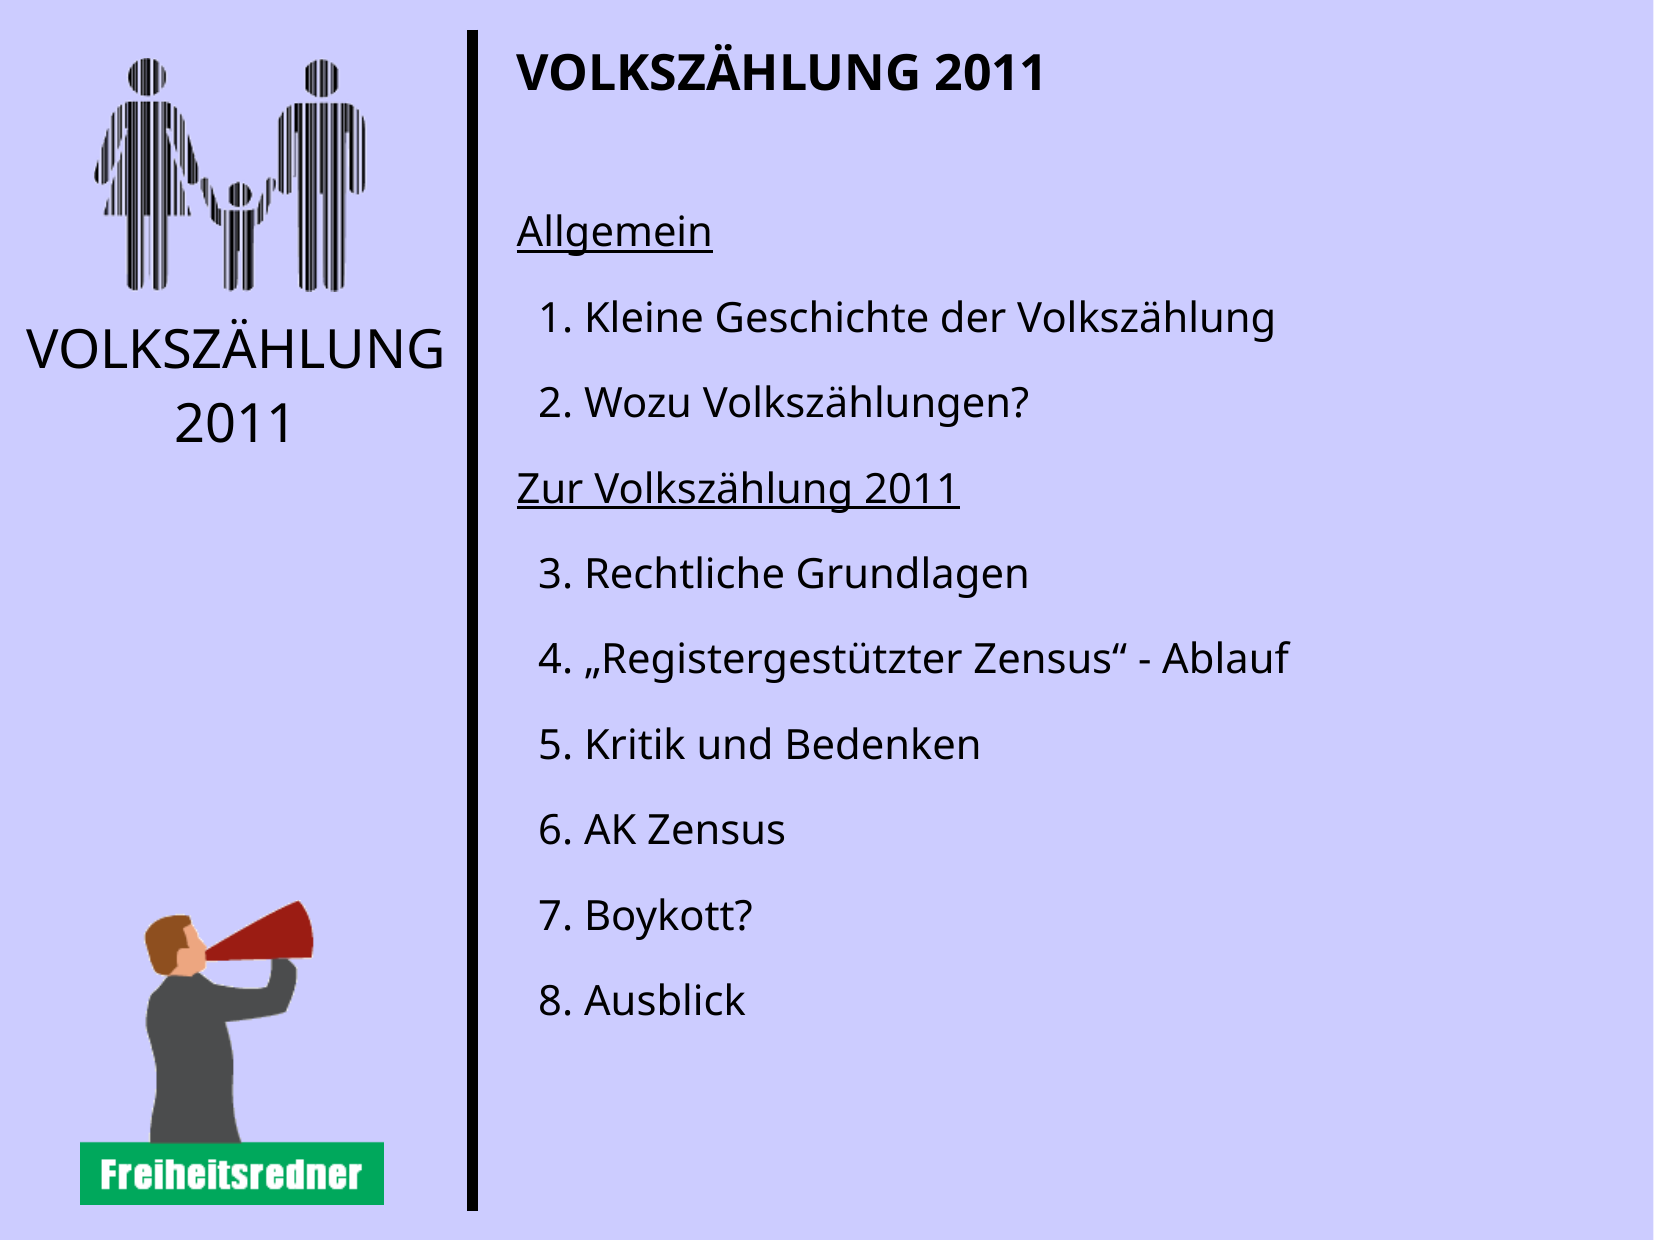

VOLKSZÄHLUNG 2011
Allgemein
 1. Kleine Geschichte der Volkszählung
 2. Wozu Volkszählungen?
Zur Volkszählung 2011
 3. Rechtliche Grundlagen
 4. „Registergestützter Zensus“ - Ablauf
 5. Kritik und Bedenken
 6. AK Zensus
 7. Boykott?
 8. Ausblick
VOLKSZÄHLUNG
2011